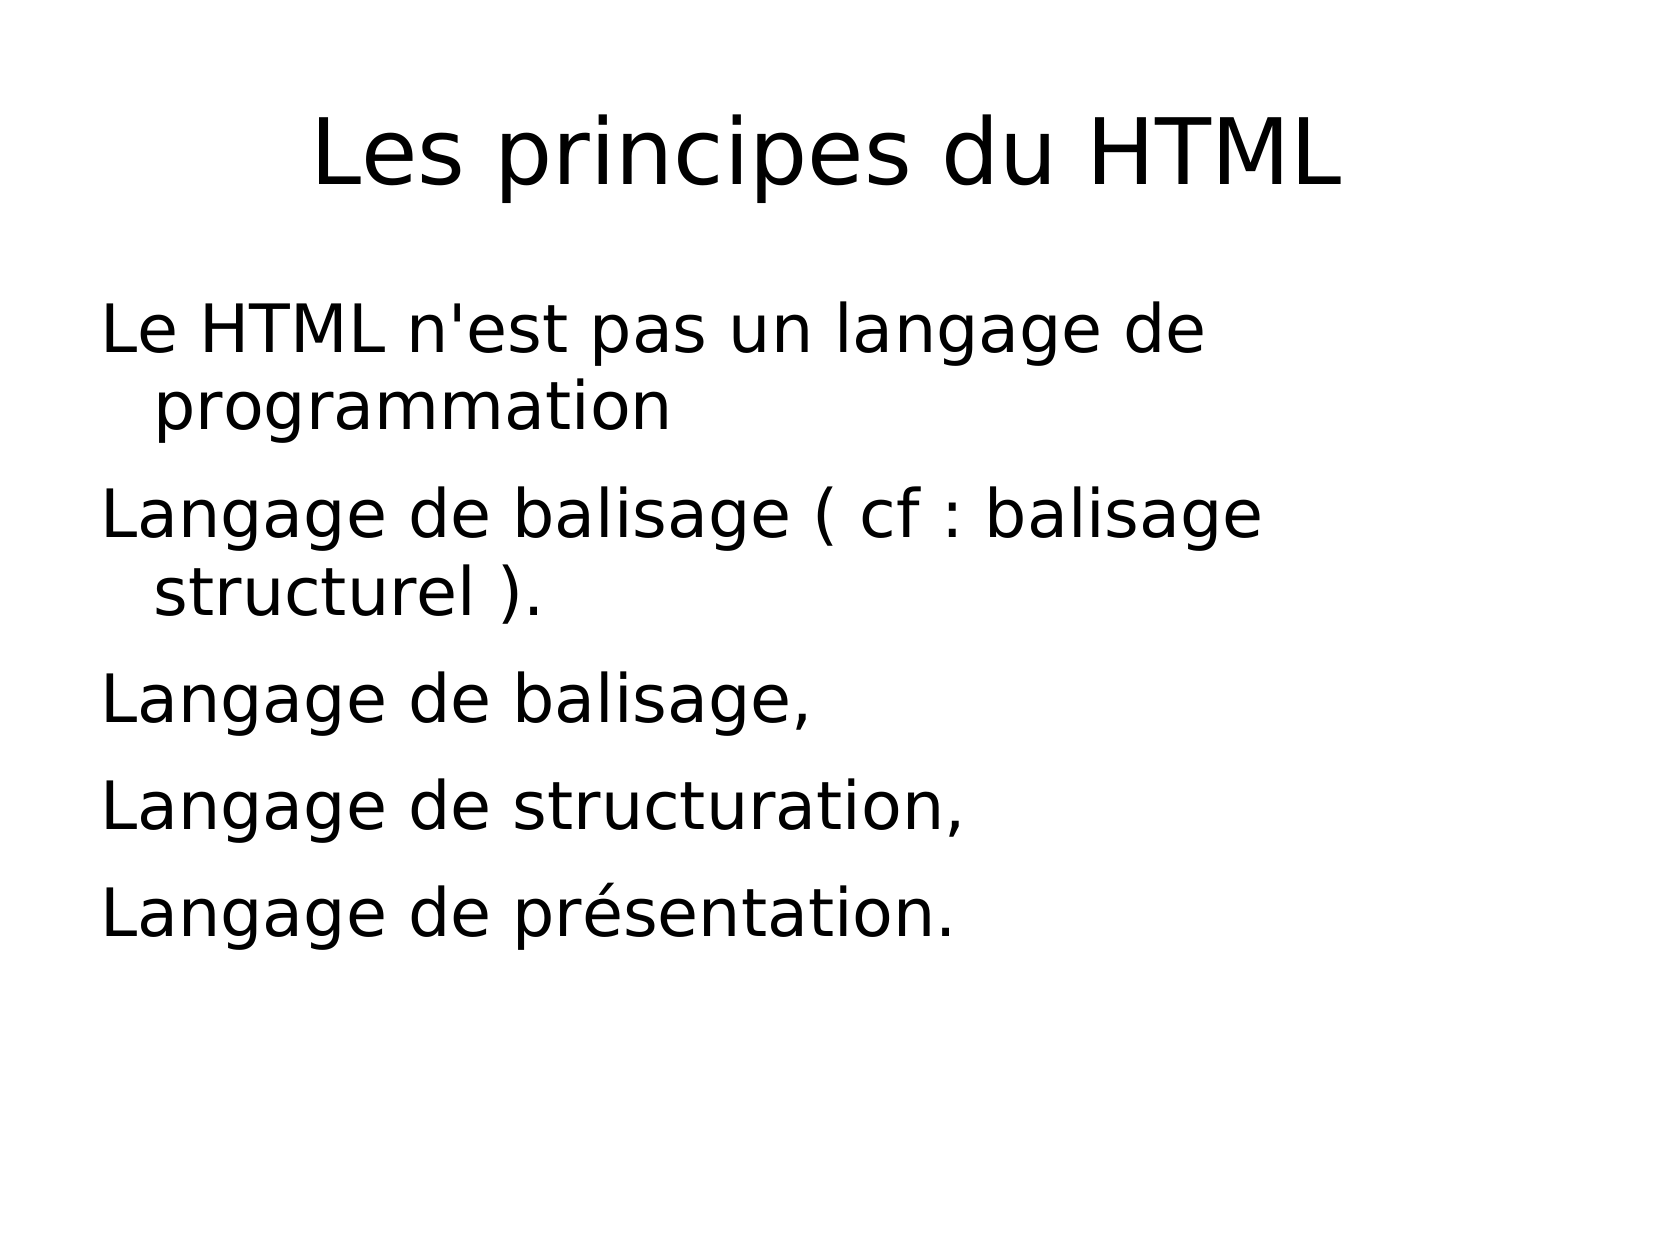

# Les principes du HTML
Le HTML n'est pas un langage de programmation
Langage de balisage ( cf : balisage structurel ).
Langage de balisage,
Langage de structuration,
Langage de présentation.